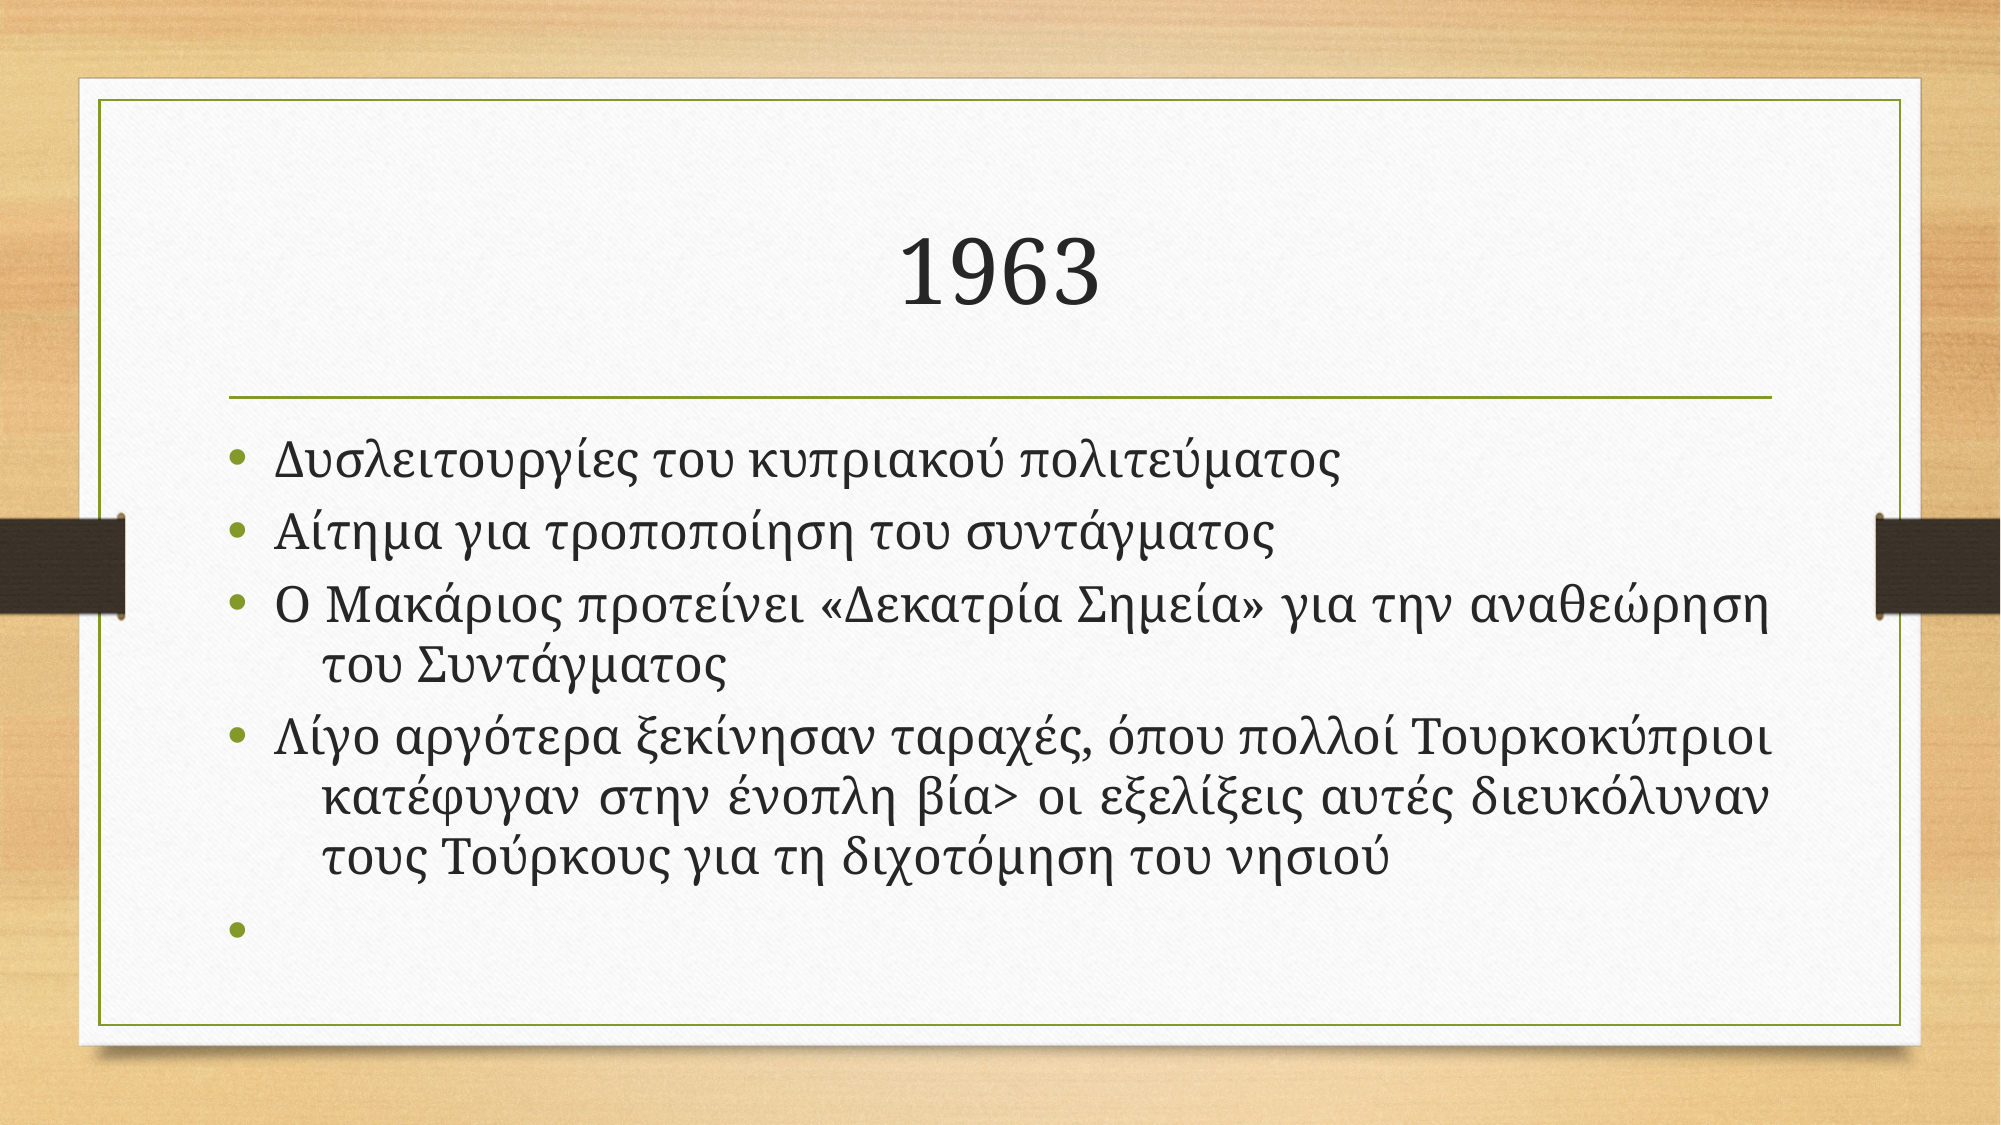

# 1963
Δυσλειτουργίες του κυπριακού πολιτεύματος
Αίτημα για τροποποίηση του συντάγματος
Ο Μακάριος προτείνει «Δεκατρία Σημεία» για την αναθεώρηση του Συντάγματος
Λίγο αργότερα ξεκίνησαν ταραχές, όπου πολλοί Τουρκοκύπριοι κατέφυγαν στην ένοπλη βία> οι εξελίξεις αυτές διευκόλυναν τους Τούρκους για τη διχοτόμηση του νησιού